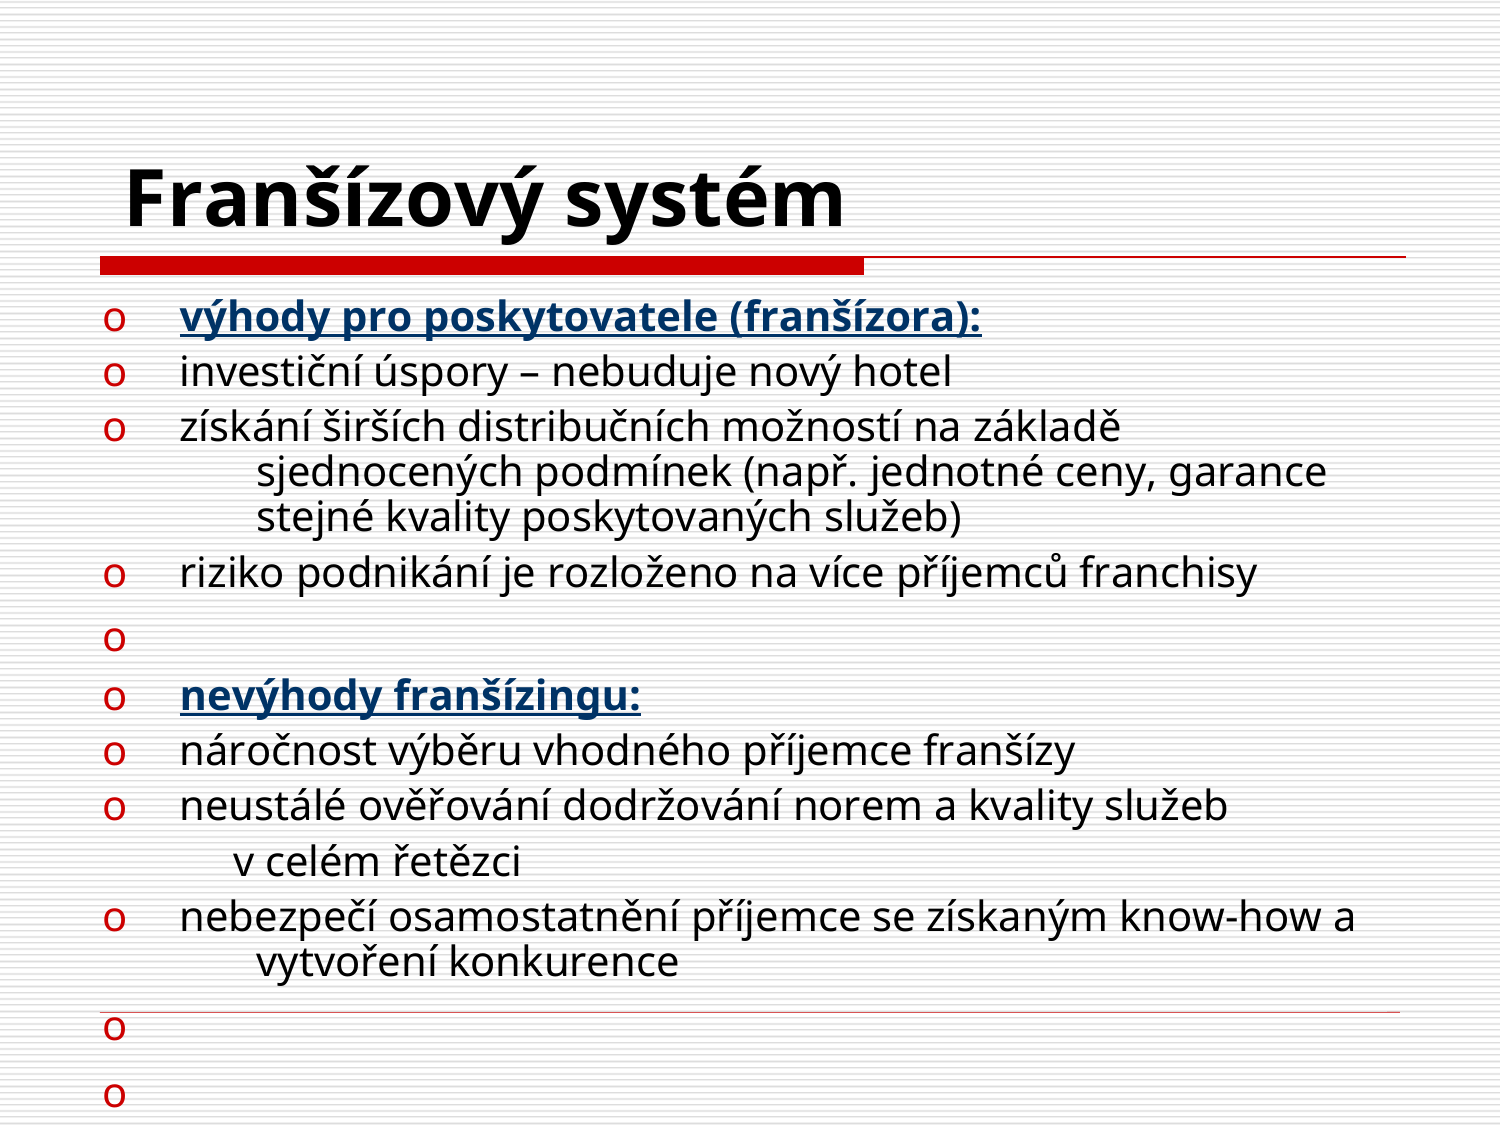

# Franšízový systém
výhody pro poskytovatele (franšízora):
investiční úspory – nebuduje nový hotel
získání širších distribučních možností na základě sjednocených podmínek (např. jednotné ceny, garance stejné kvality poskytovaných služeb)
riziko podnikání je rozloženo na více příjemců franchisy
nevýhody franšízingu:
náročnost výběru vhodného příjemce franšízy
neustálé ověřování dodržování norem a kvality služeb
 v celém řetězci
nebezpečí osamostatnění příjemce se získaným know-how a vytvoření konkurence